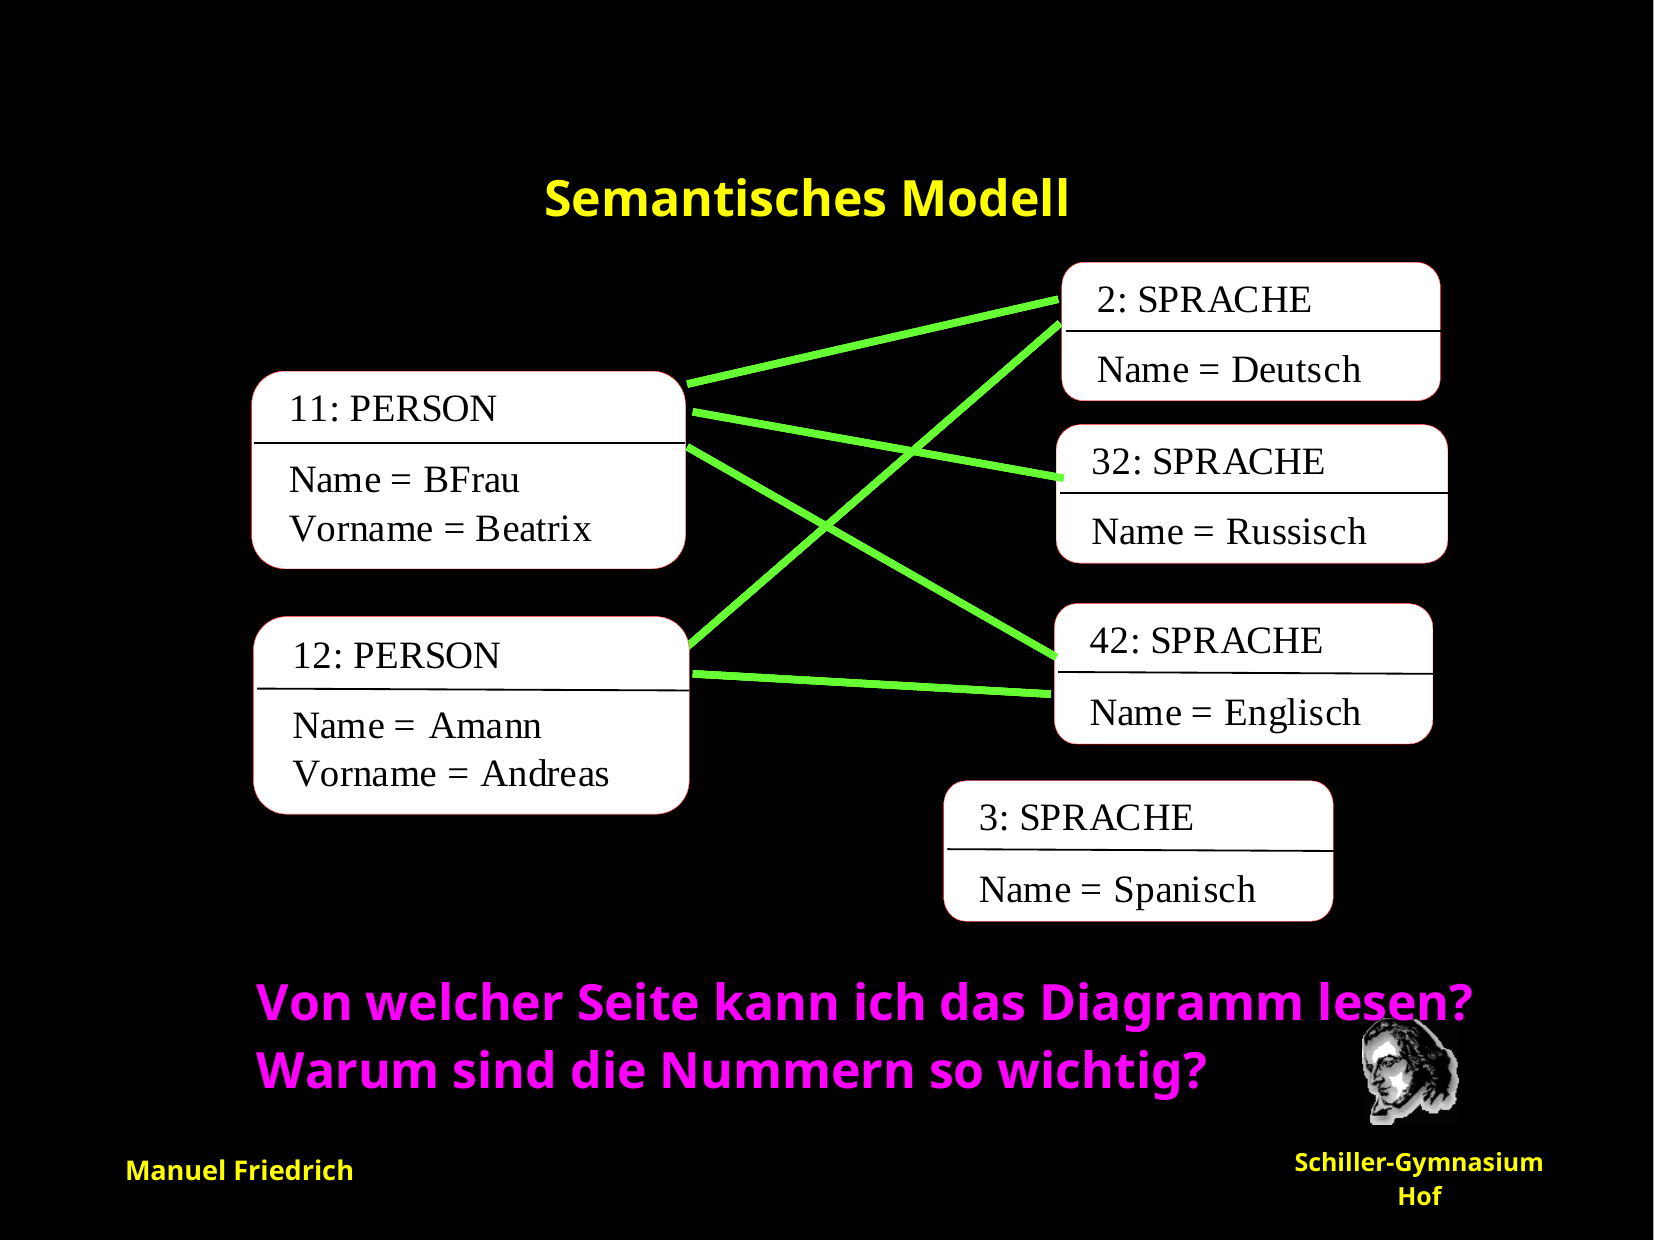

Semantisches Modell
Von welcher Seite kann ich das Diagramm lesen?
Warum sind die Nummern so wichtig?
Schiller-Gymnasium
Hof
Manuel Friedrich